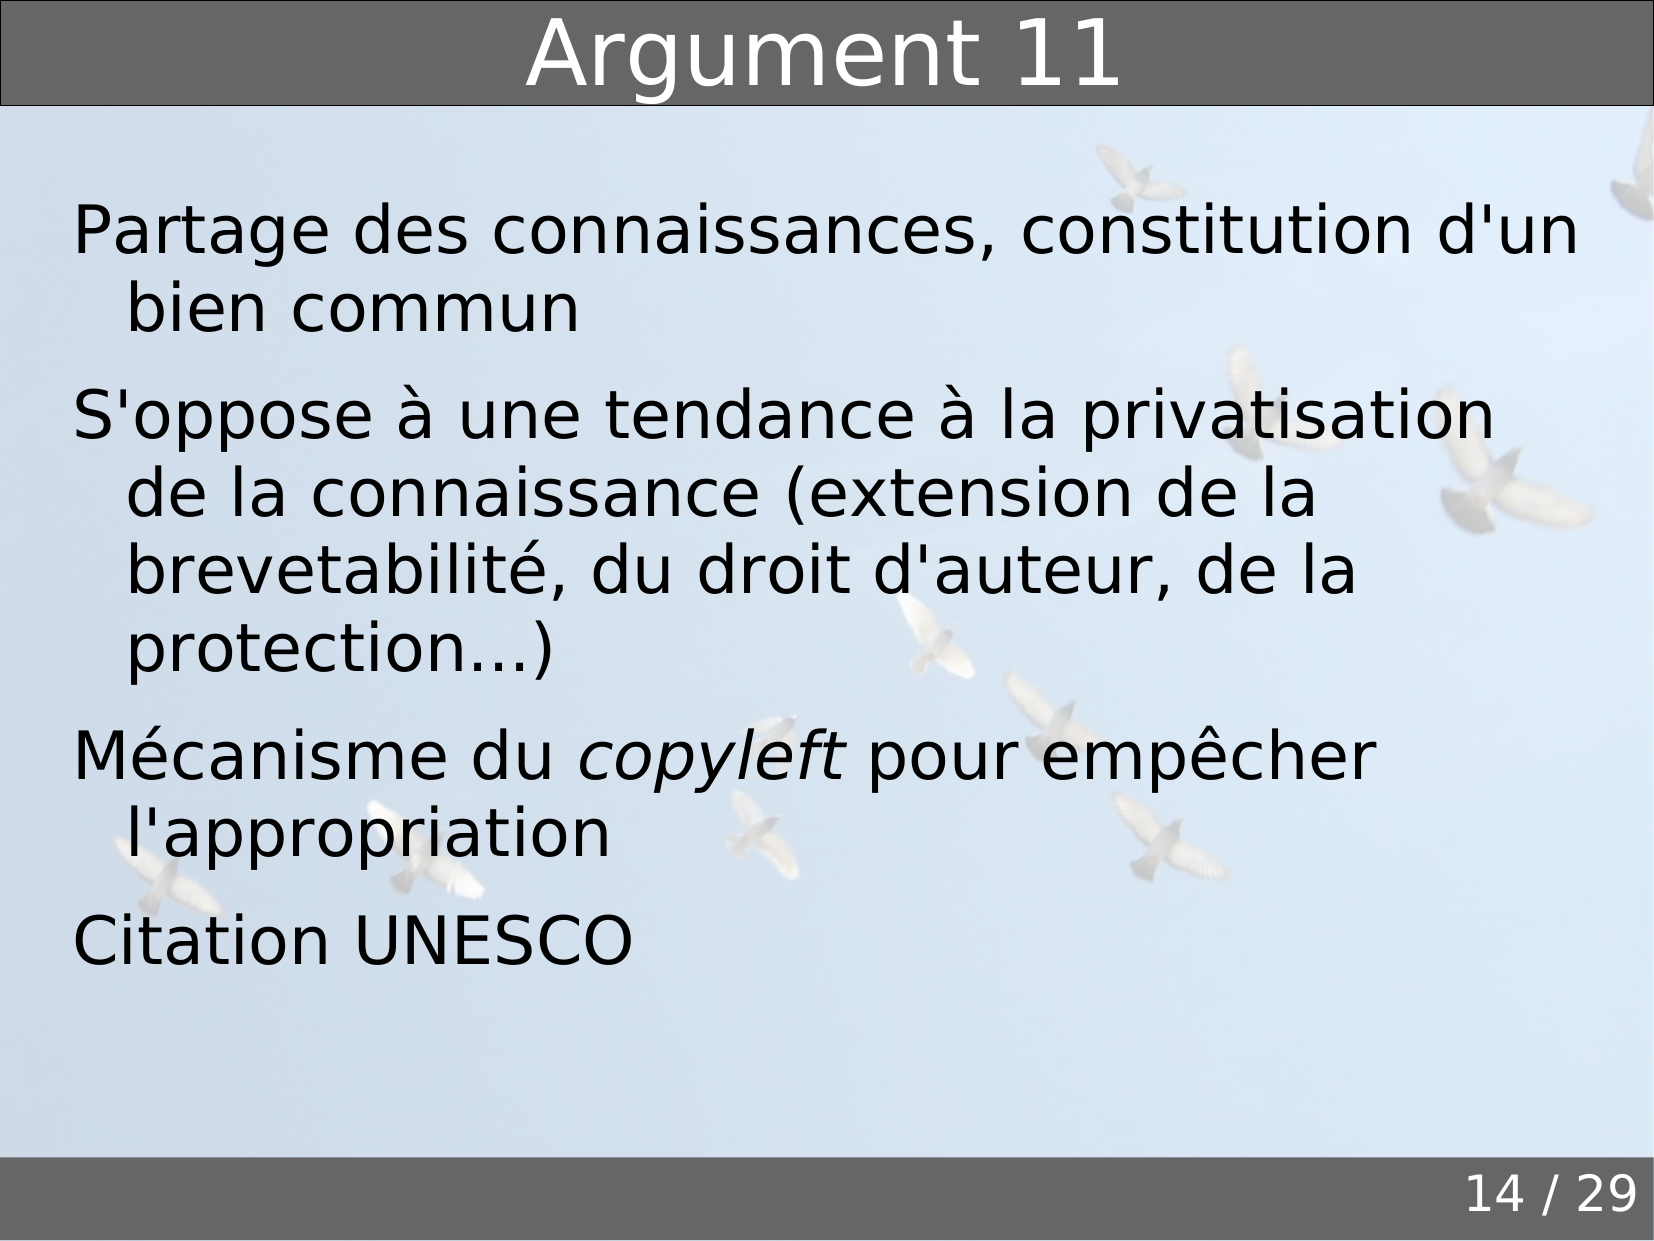

# Argument 11
Partage des connaissances, constitution d'un bien commun
S'oppose à une tendance à la privatisation de la connaissance (extension de la brevetabilité, du droit d'auteur, de la protection...)
Mécanisme du copyleft pour empêcher l'appropriation
Citation UNESCO